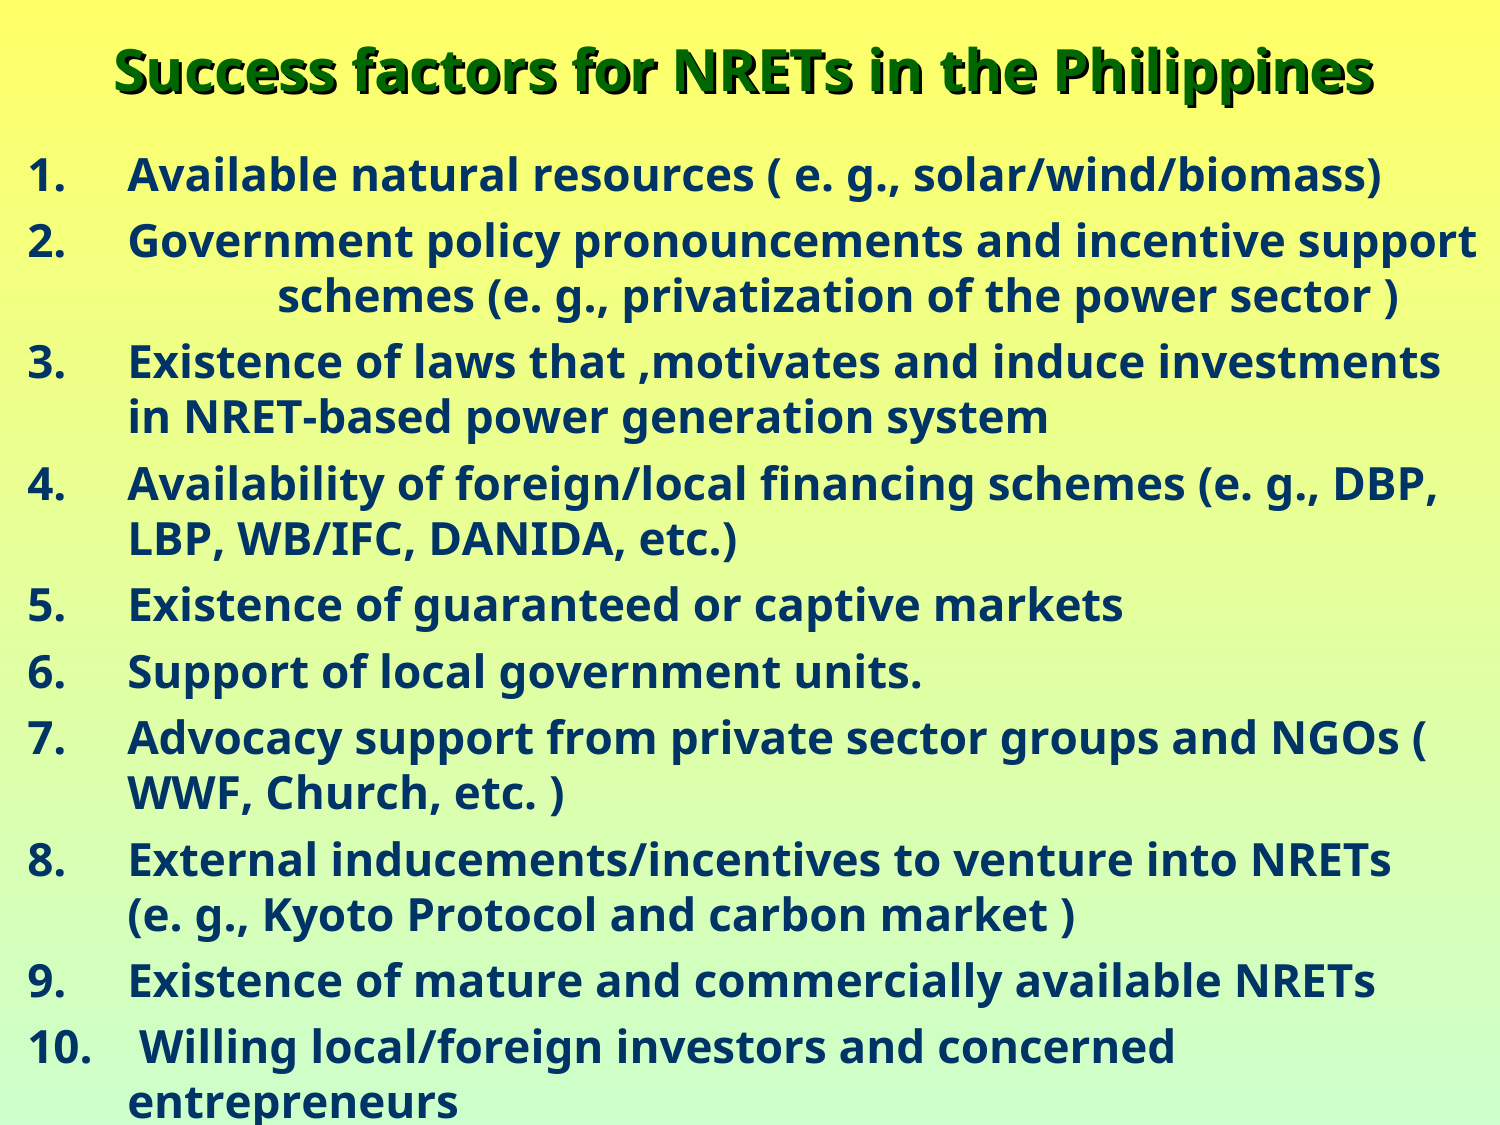

# Success factors for NRETs in the Philippines
Available natural resources ( e. g., solar/wind/biomass)
Government policy pronouncements and incentive support 	schemes (e. g., privatization of the power sector )
Existence of laws that ,motivates and induce investments 	in NRET-based power generation system
Availability of foreign/local financing schemes (e. g., DBP, 	LBP, WB/IFC, DANIDA, etc.)
Existence of guaranteed or captive markets
Support of local government units.
Advocacy support from private sector groups and NGOs ( 	WWF, Church, etc. )
External inducements/incentives to venture into NRETs 	(e. g., Kyoto Protocol and carbon market )
Existence of mature and commercially available NRETs
 Willing local/foreign investors and concerned 	entrepreneurs